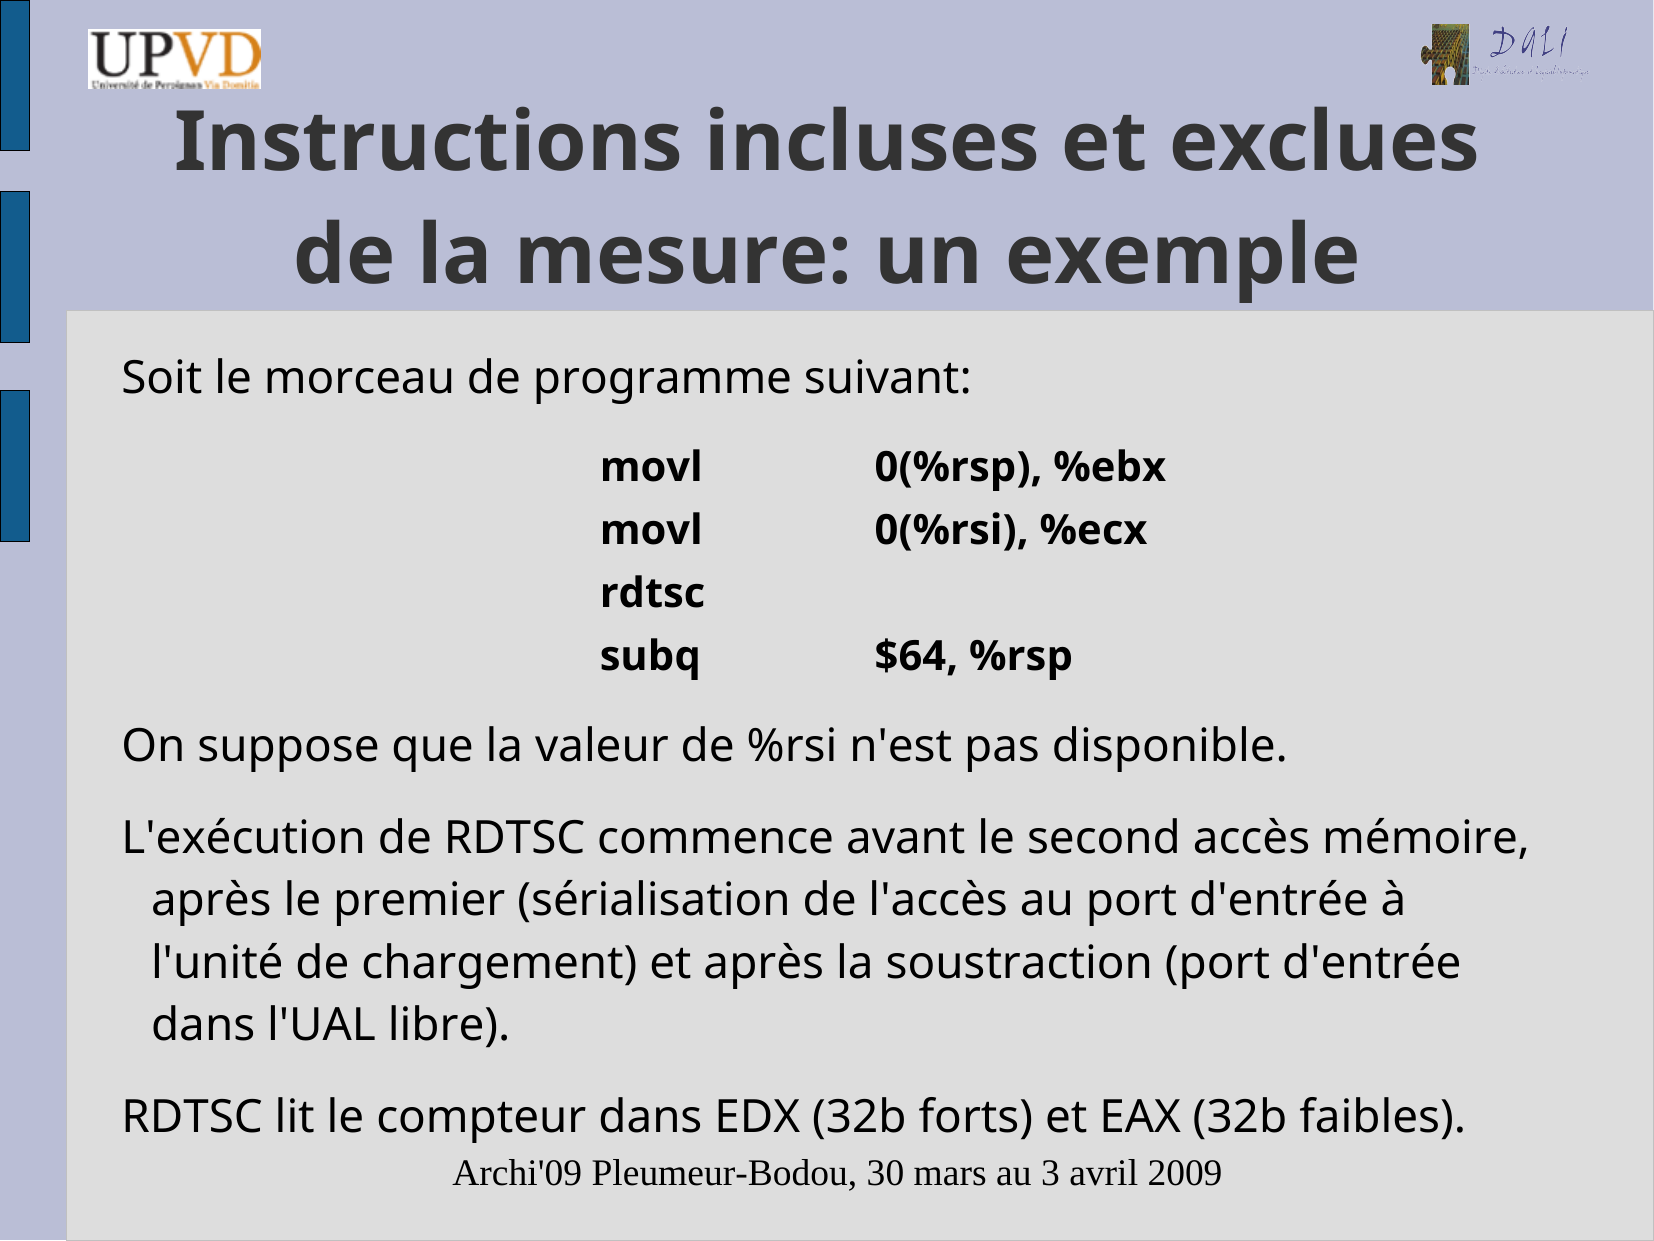

# Instructions incluses et exclues de la mesure: un exemple
Soit le morceau de programme suivant:
movl			0(%rsp), %ebx
movl			0(%rsi), %ecx
rdtsc
subq			$64, %rsp
On suppose que la valeur de %rsi n'est pas disponible.
L'exécution de RDTSC commence avant le second accès mémoire, après le premier (sérialisation de l'accès au port d'entrée à l'unité de chargement) et après la soustraction (port d'entrée dans l'UAL libre).
RDTSC lit le compteur dans EDX (32b forts) et EAX (32b faibles).
Archi'09 Pleumeur-Bodou, 30 mars au 3 avril 2009